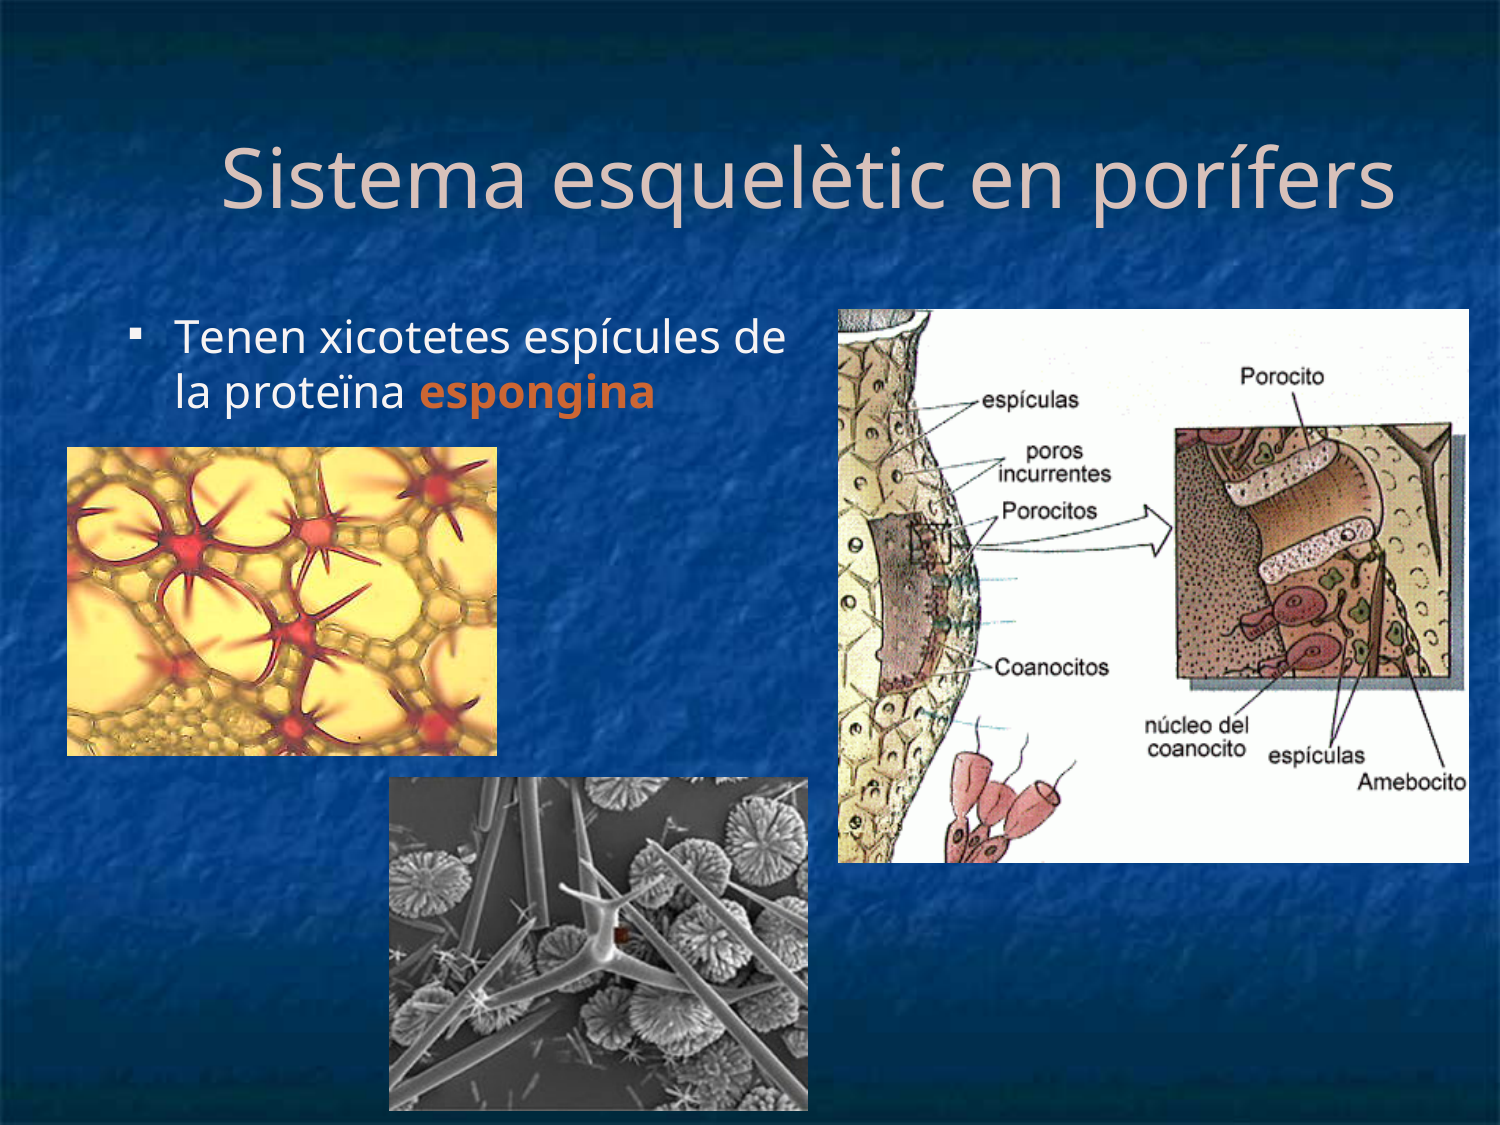

# Sistema esquelètic en porífers
Tenen xicotetes espícules de la proteïna espongina